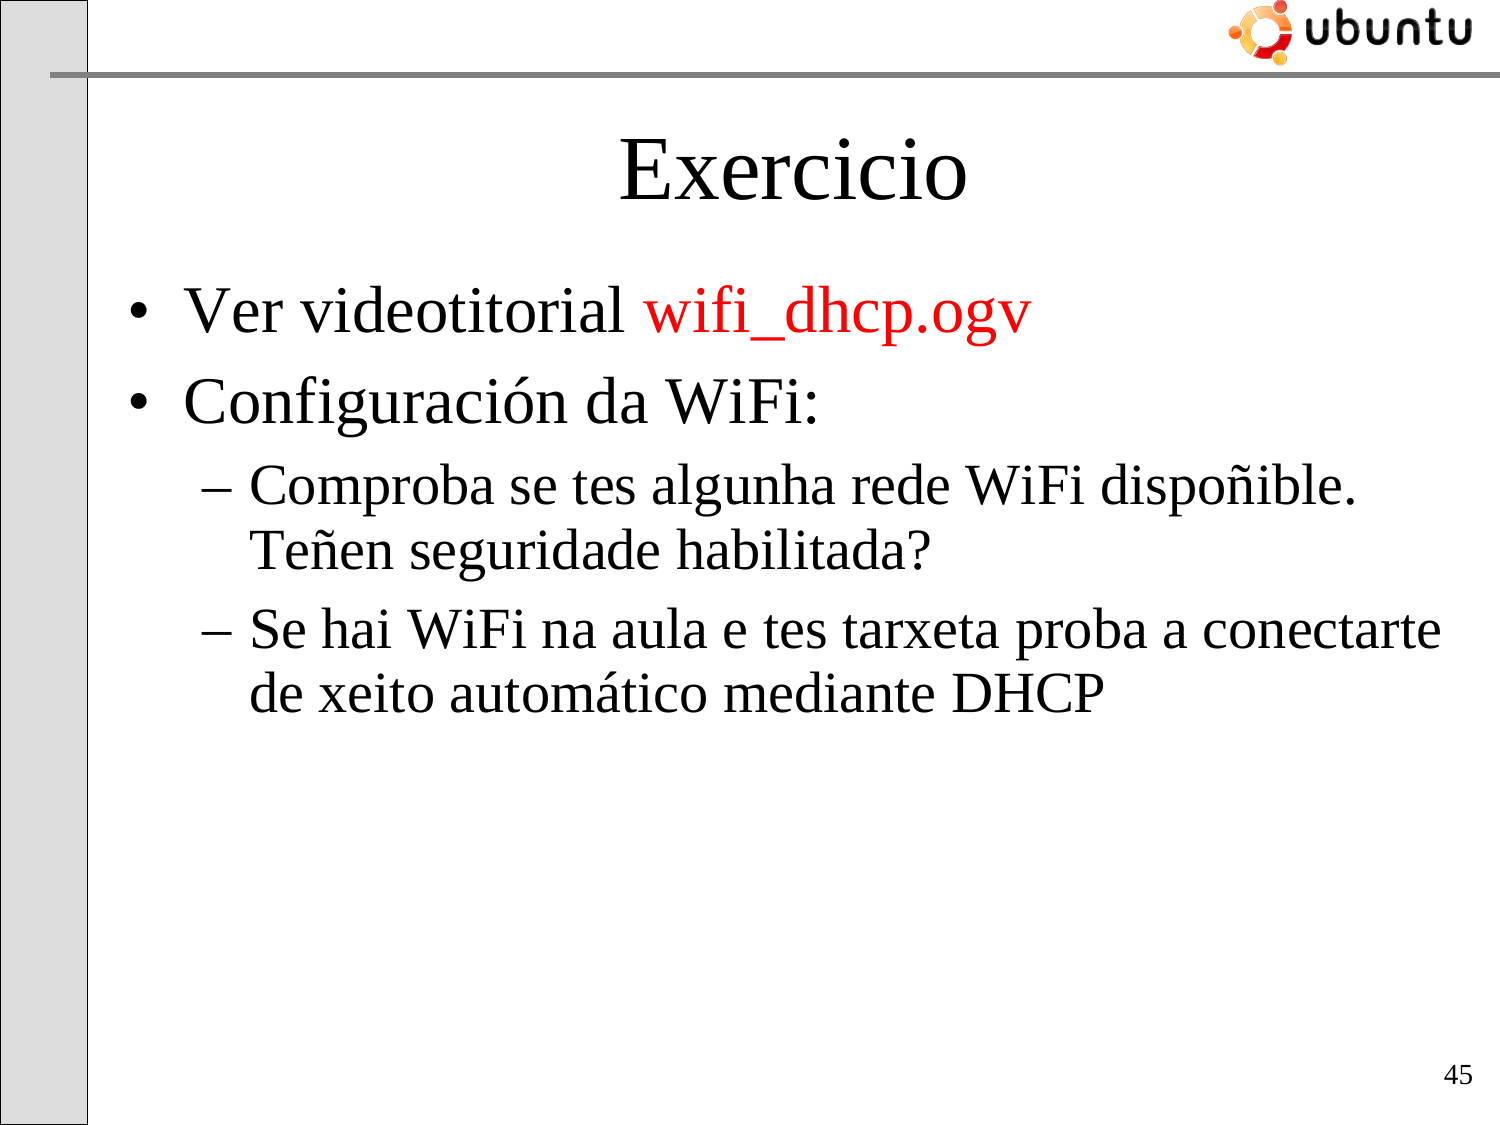

# Exercicio
Ver videotitorial wifi_dhcp.ogv
Configuración da WiFi:
Comproba se tes algunha rede WiFi dispoñible. Teñen seguridade habilitada?
Se hai WiFi na aula e tes tarxeta proba a conectarte de xeito automático mediante DHCP
45